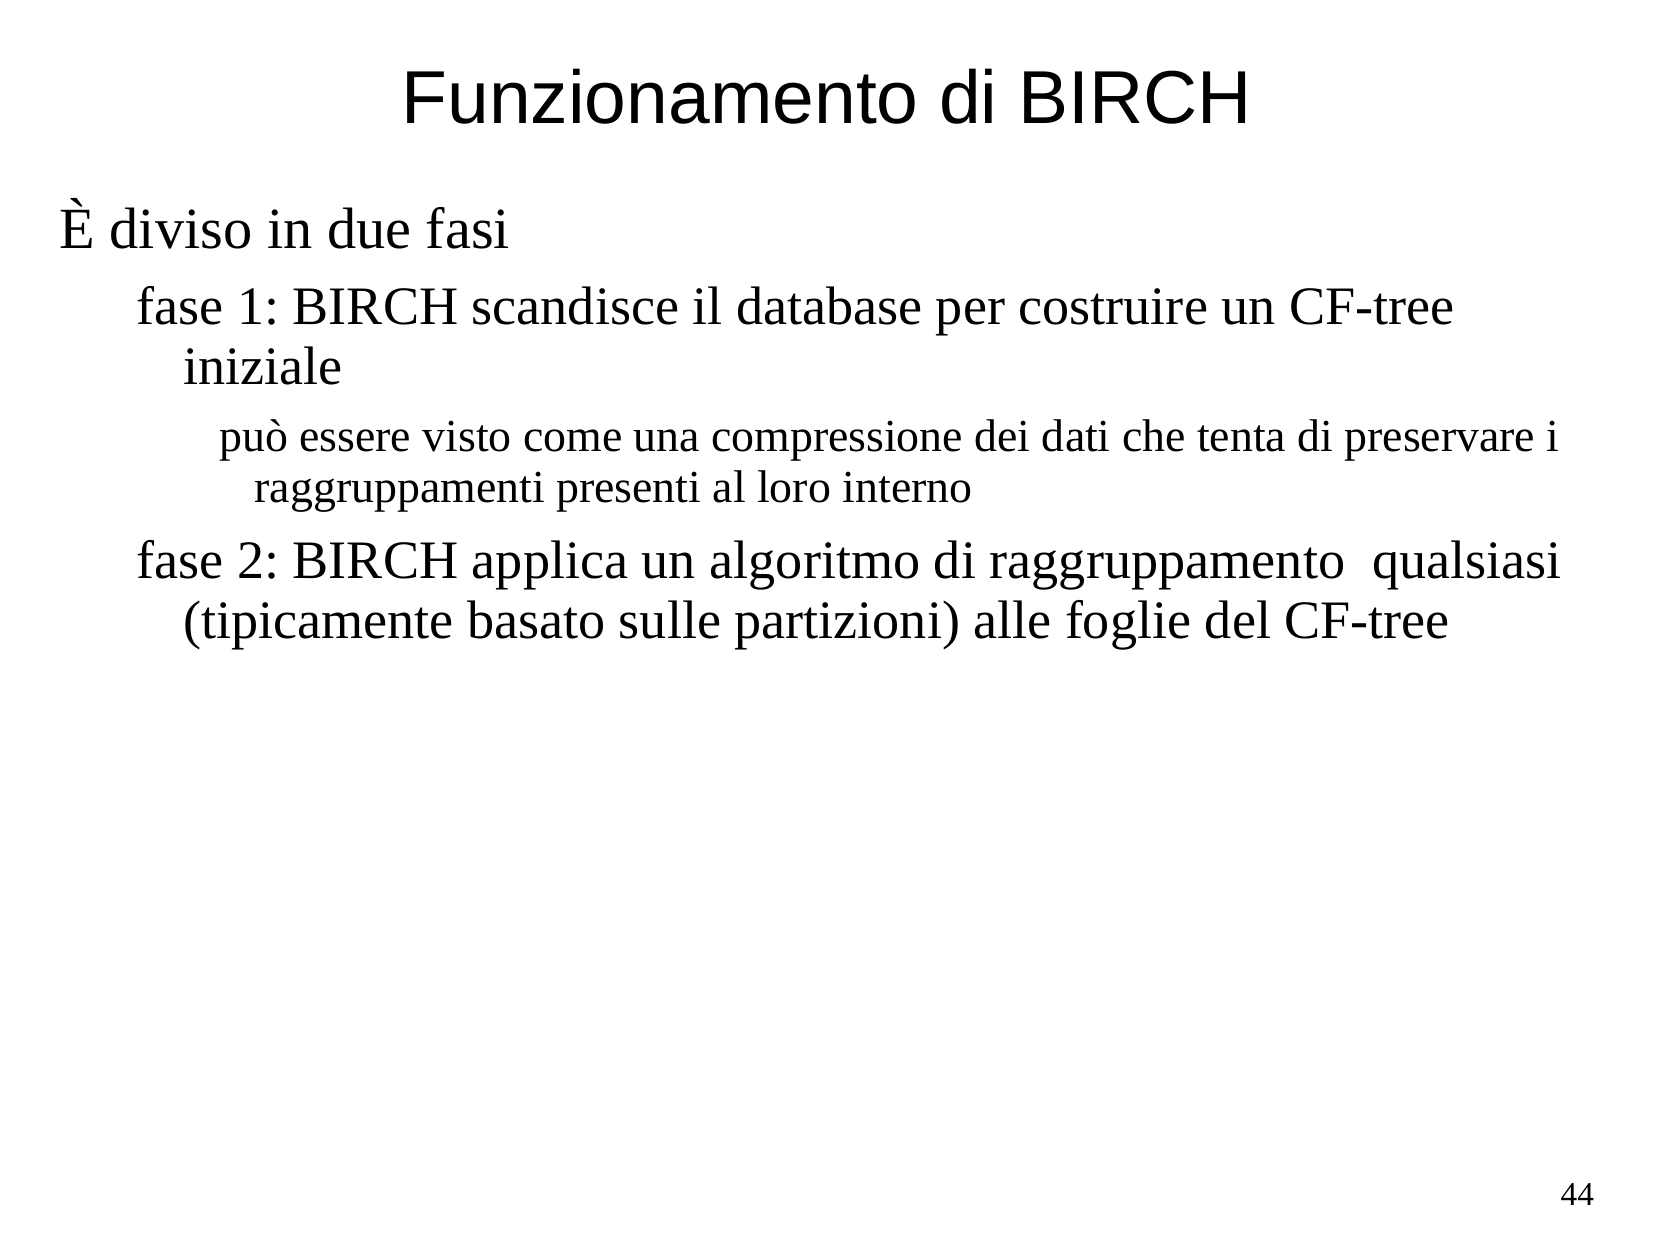

# Funzionamento di BIRCH
È diviso in due fasi
fase 1: BIRCH scandisce il database per costruire un CF-tree iniziale
può essere visto come una compressione dei dati che tenta di preservare i raggruppamenti presenti al loro interno
fase 2: BIRCH applica un algoritmo di raggruppamento qualsiasi (tipicamente basato sulle partizioni) alle foglie del CF-tree